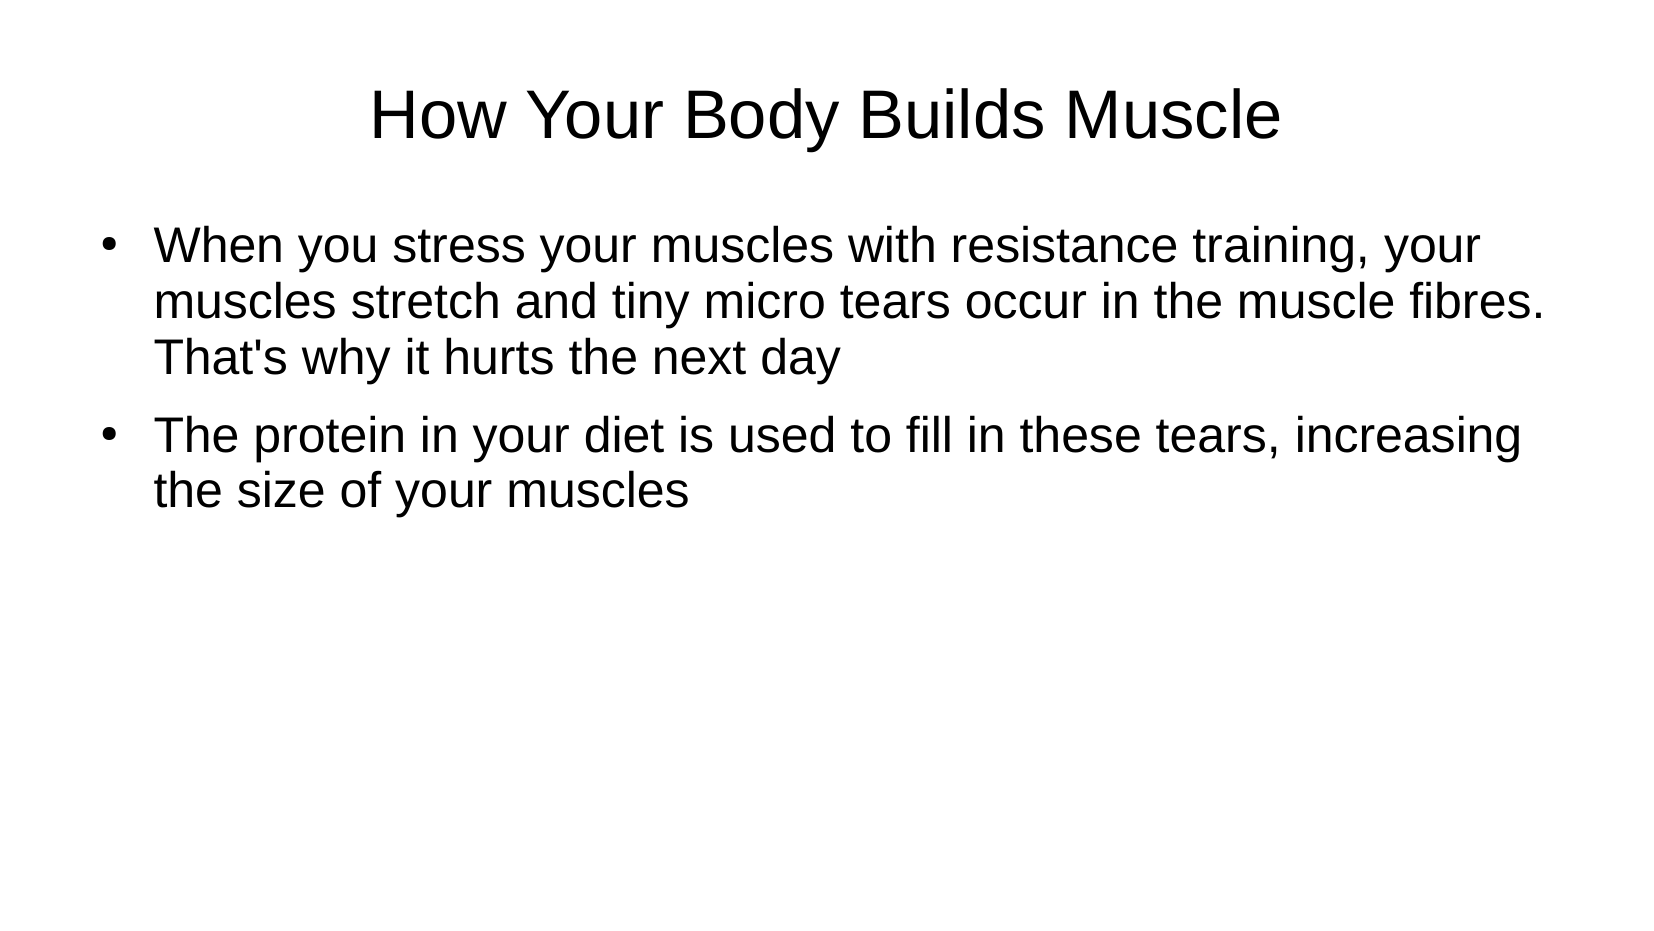

# How Your Body Builds Muscle
When you stress your muscles with resistance training, your muscles stretch and tiny micro tears occur in the muscle fibres. That's why it hurts the next day
The protein in your diet is used to fill in these tears, increasing the size of your muscles